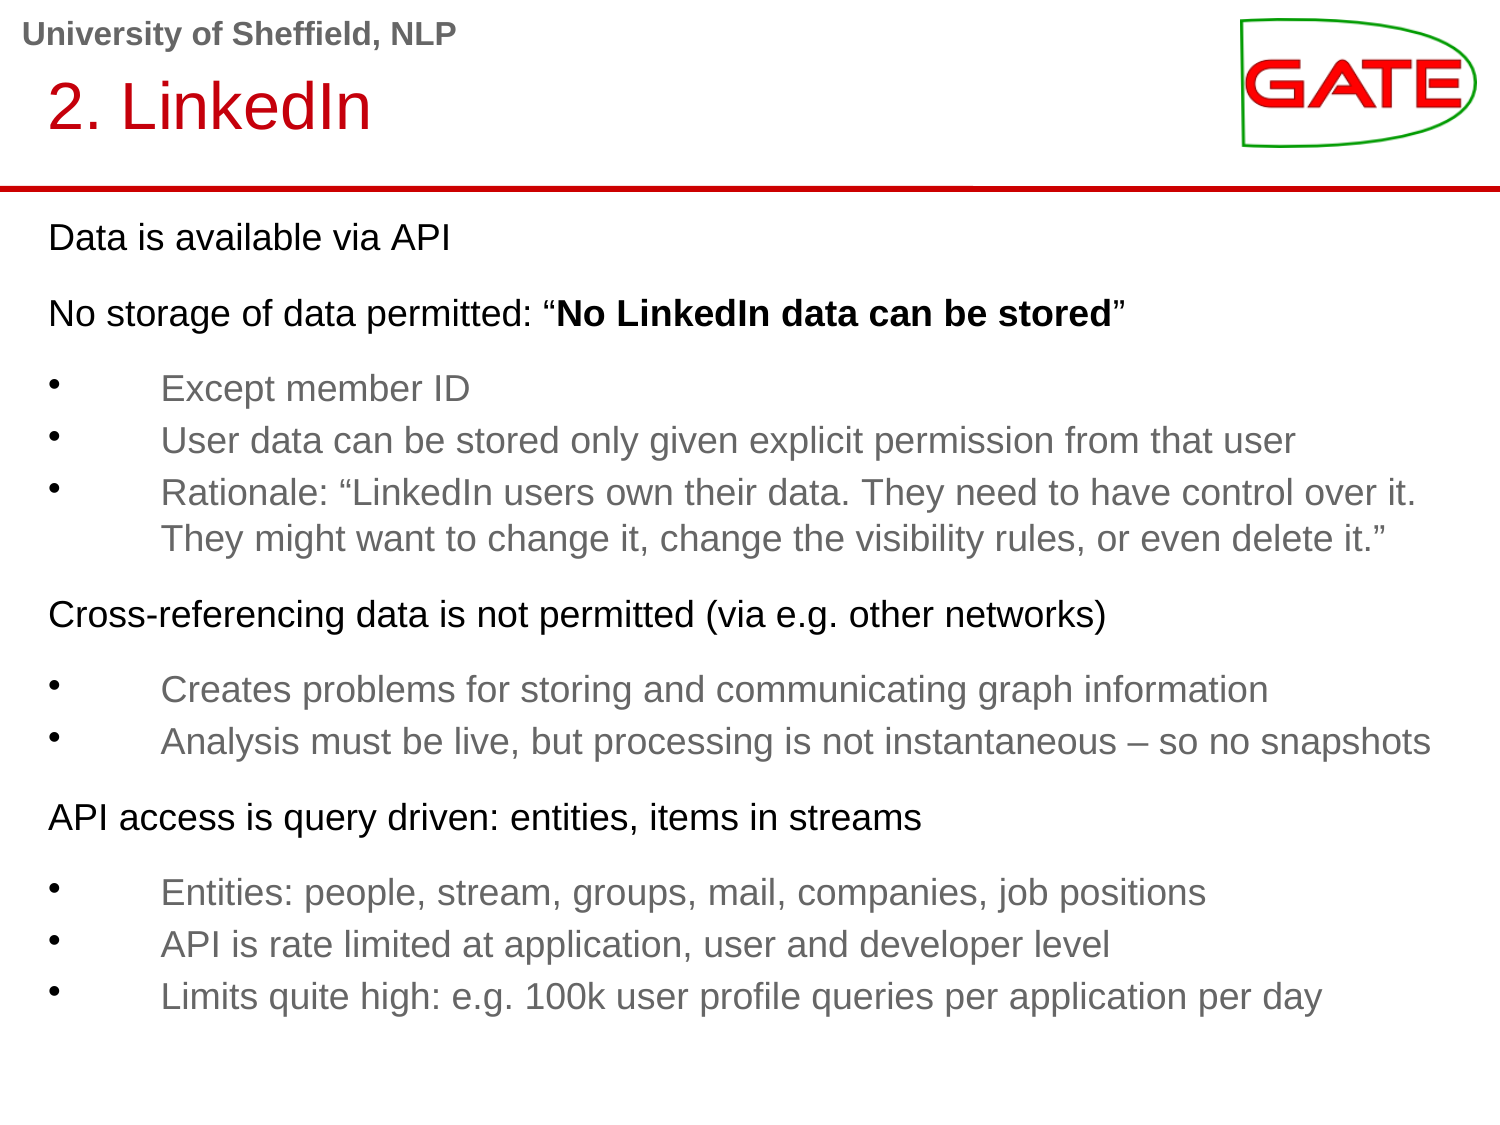

2. LinkedIn
Data is available via API
No storage of data permitted: “No LinkedIn data can be stored”
Except member ID
User data can be stored only given explicit permission from that user
Rationale: “LinkedIn users own their data. They need to have control over it. They might want to change it, change the visibility rules, or even delete it.”
Cross-referencing data is not permitted (via e.g. other networks)
Creates problems for storing and communicating graph information
Analysis must be live, but processing is not instantaneous – so no snapshots
API access is query driven: entities, items in streams
Entities: people, stream, groups, mail, companies, job positions
API is rate limited at application, user and developer level
Limits quite high: e.g. 100k user profile queries per application per day